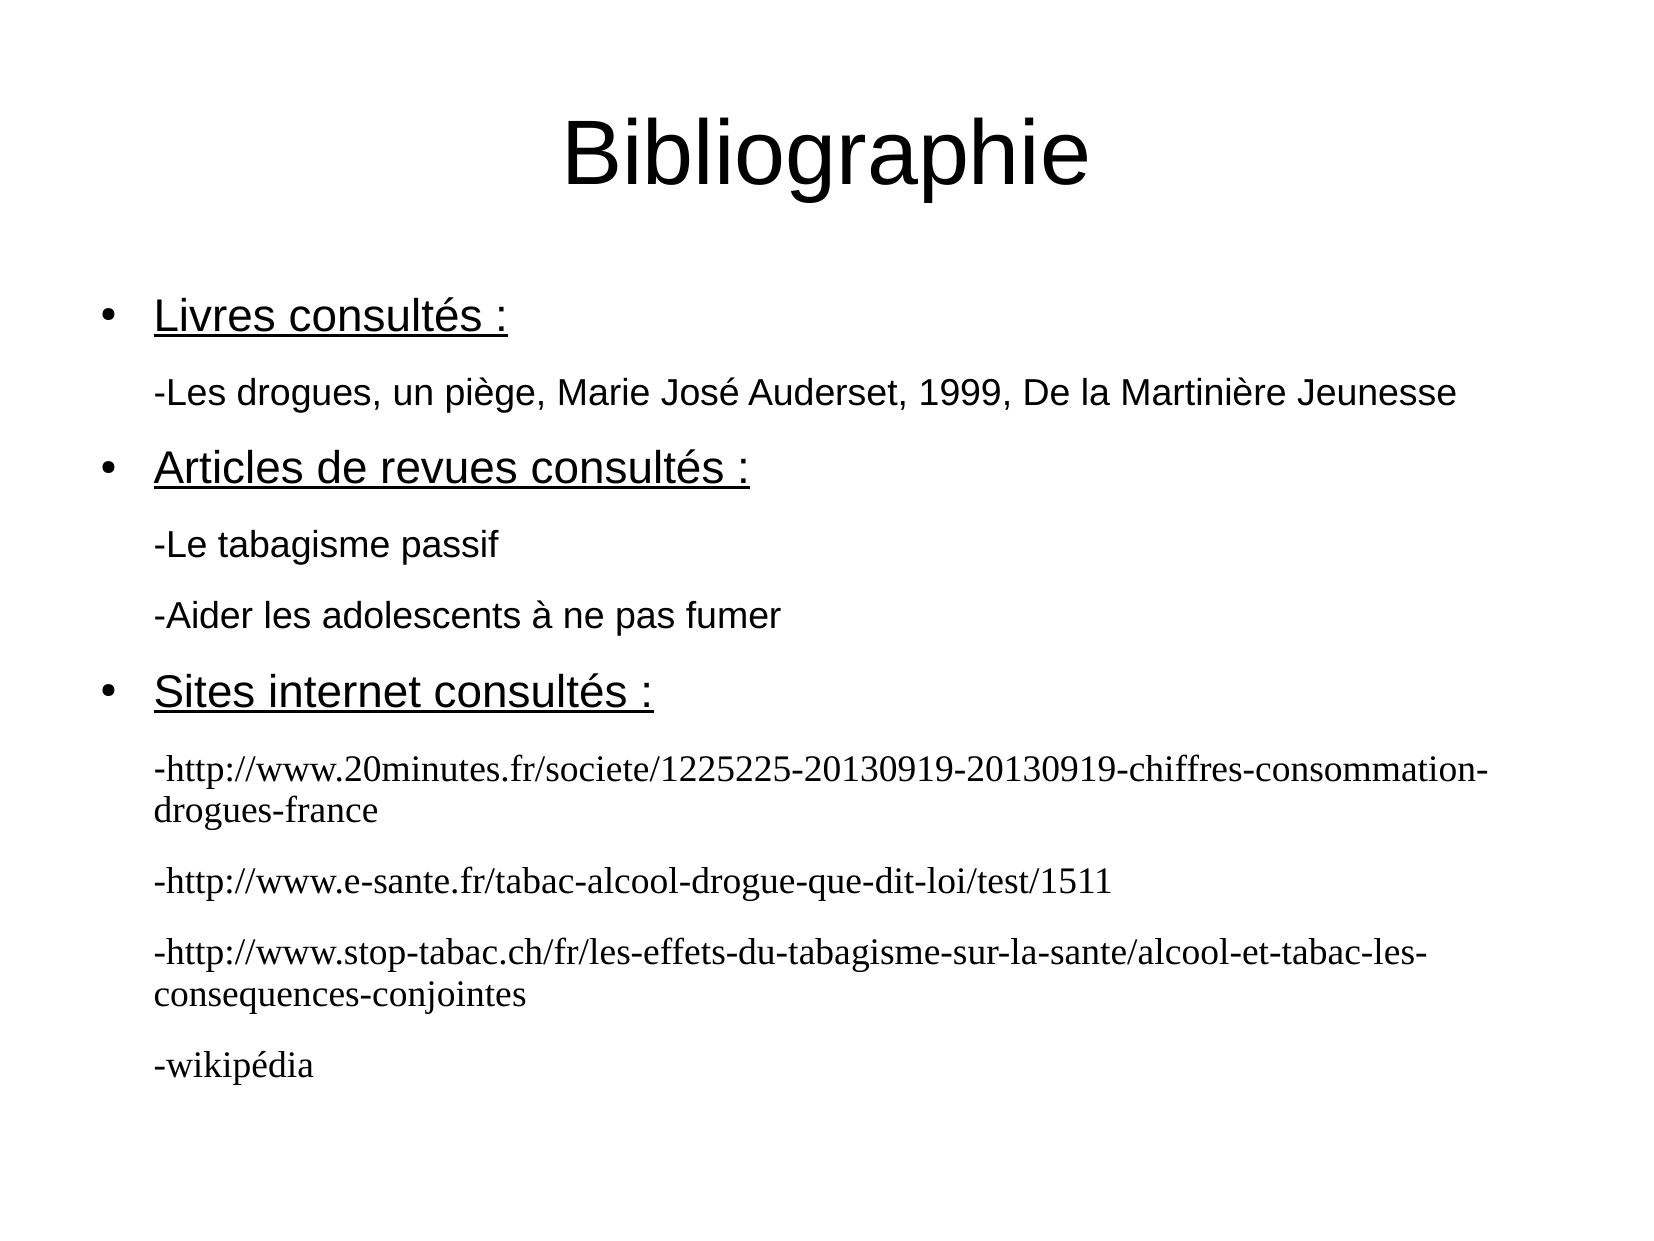

# Bibliographie
Livres consultés :
-Les drogues, un piège, Marie José Auderset, 1999, De la Martinière Jeunesse
Articles de revues consultés :
-Le tabagisme passif
-Aider les adolescents à ne pas fumer
Sites internet consultés :
-http://www.20minutes.fr/societe/1225225-20130919-20130919-chiffres-consommation-drogues-france
-http://www.e-sante.fr/tabac-alcool-drogue-que-dit-loi/test/1511
-http://www.stop-tabac.ch/fr/les-effets-du-tabagisme-sur-la-sante/alcool-et-tabac-les-consequences-conjointes
-wikipédia